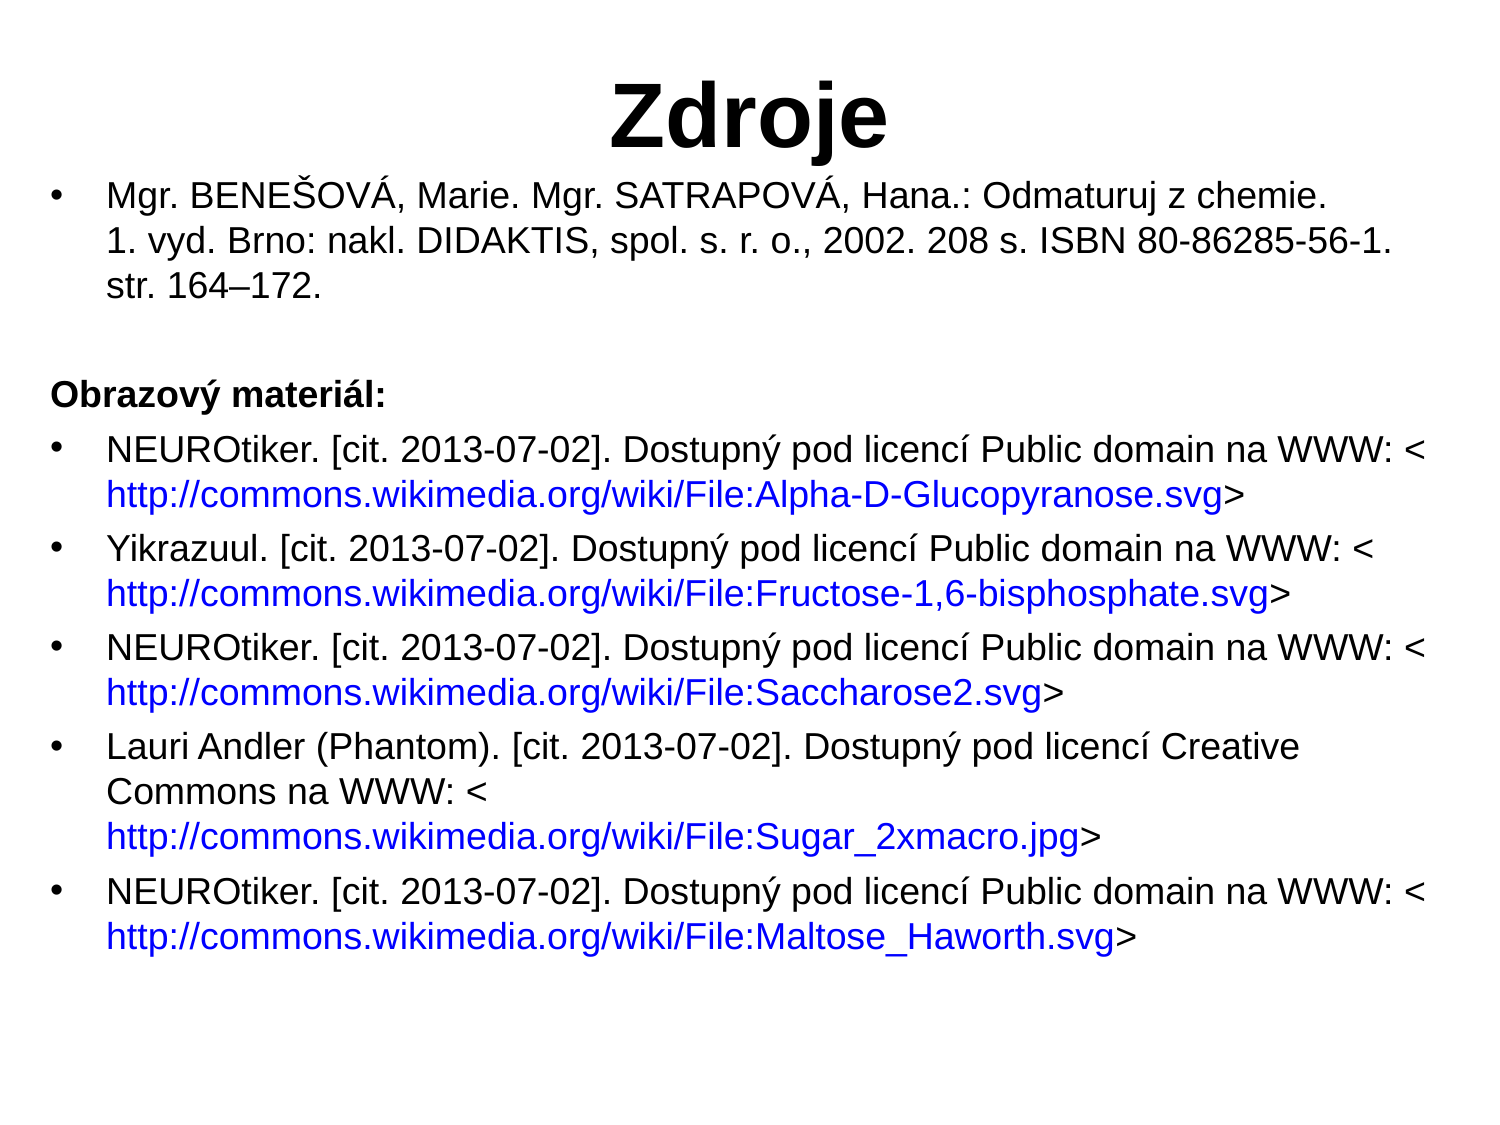

Zdroje
# Mgr. BENEŠOVÁ, Marie. Mgr. SATRAPOVÁ, Hana.: Odmaturuj z chemie. 1. vyd. Brno: nakl. DIDAKTIS, spol. s. r. o., 2002. 208 s. ISBN 80-86285-56-1. str. 164–172.
Obrazový materiál:
NEUROtiker. [cit. 2013-07-02]. Dostupný pod licencí Public domain na WWW: <http://commons.wikimedia.org/wiki/File:Alpha-D-Glucopyranose.svg>
Yikrazuul. [cit. 2013-07-02]. Dostupný pod licencí Public domain na WWW: <http://commons.wikimedia.org/wiki/File:Fructose-1,6-bisphosphate.svg>
NEUROtiker. [cit. 2013-07-02]. Dostupný pod licencí Public domain na WWW: <http://commons.wikimedia.org/wiki/File:Saccharose2.svg>
Lauri Andler (Phantom). [cit. 2013-07-02]. Dostupný pod licencí Creative Commons na WWW: <http://commons.wikimedia.org/wiki/File:Sugar_2xmacro.jpg>
NEUROtiker. [cit. 2013-07-02]. Dostupný pod licencí Public domain na WWW: <http://commons.wikimedia.org/wiki/File:Maltose_Haworth.svg>